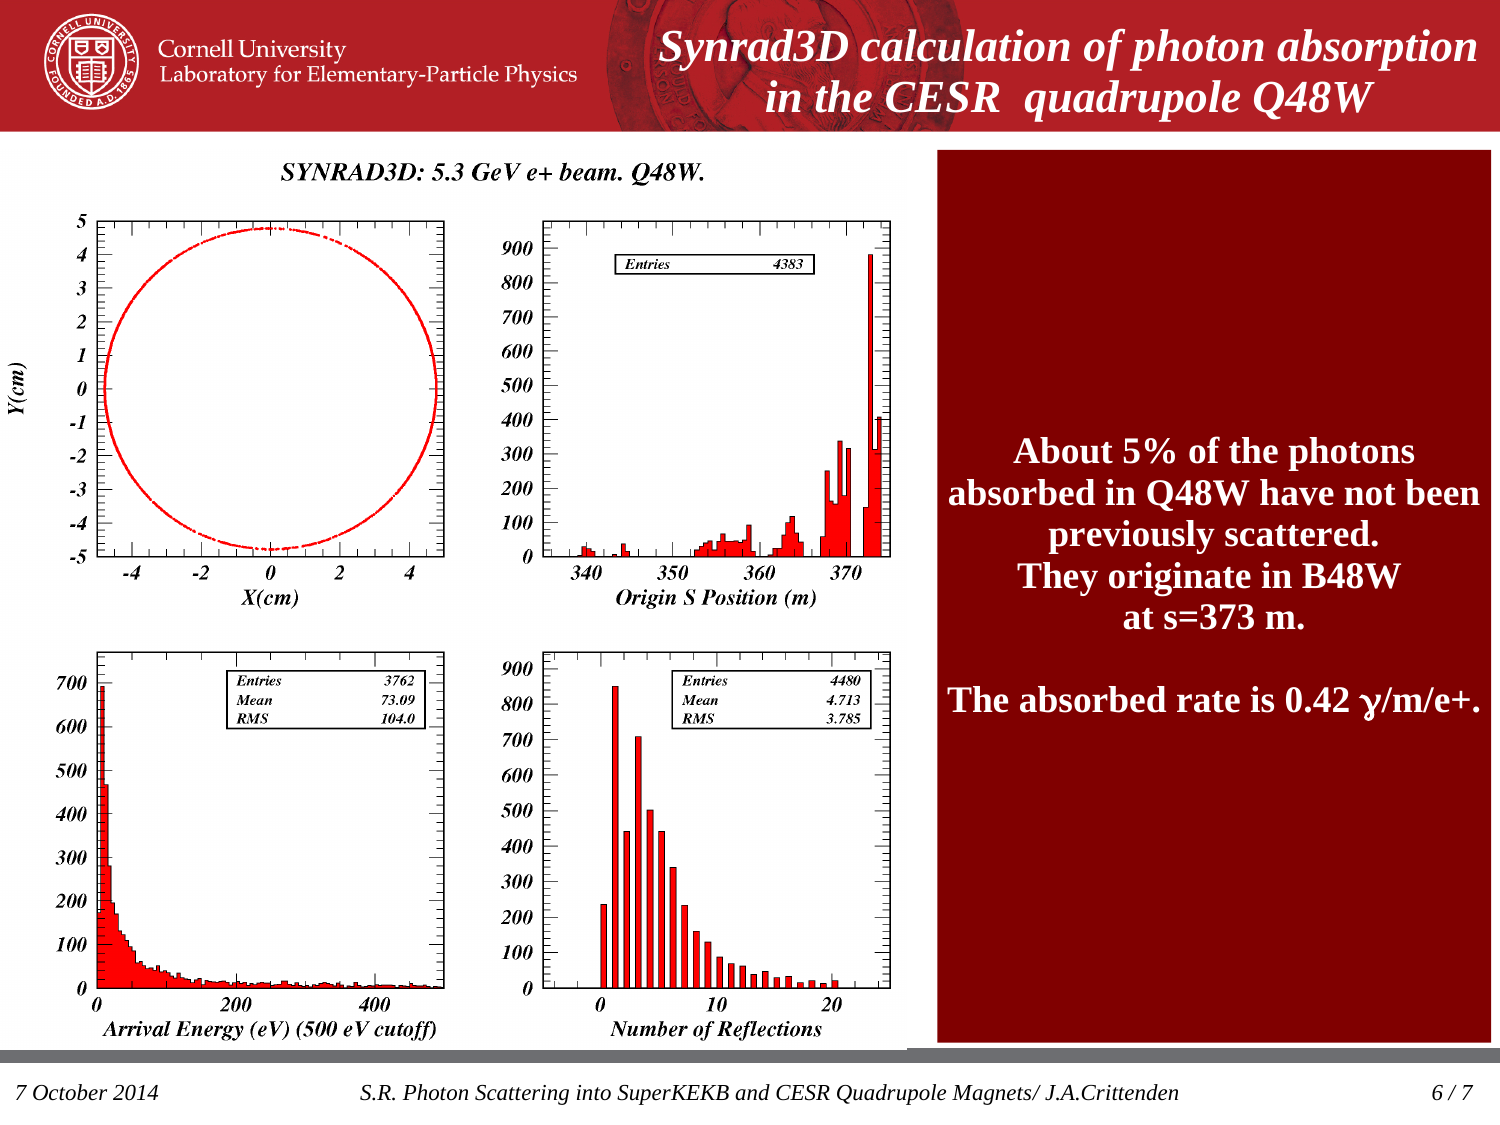

# Synrad3D calculation of photon absorption in the CESR quadrupole Q48W
About 5% of the photons absorbed in Q48W have not been previously scattered.
They originate in B48W
at s=373 m.
The absorbed rate is 0.42 g/m/e+.